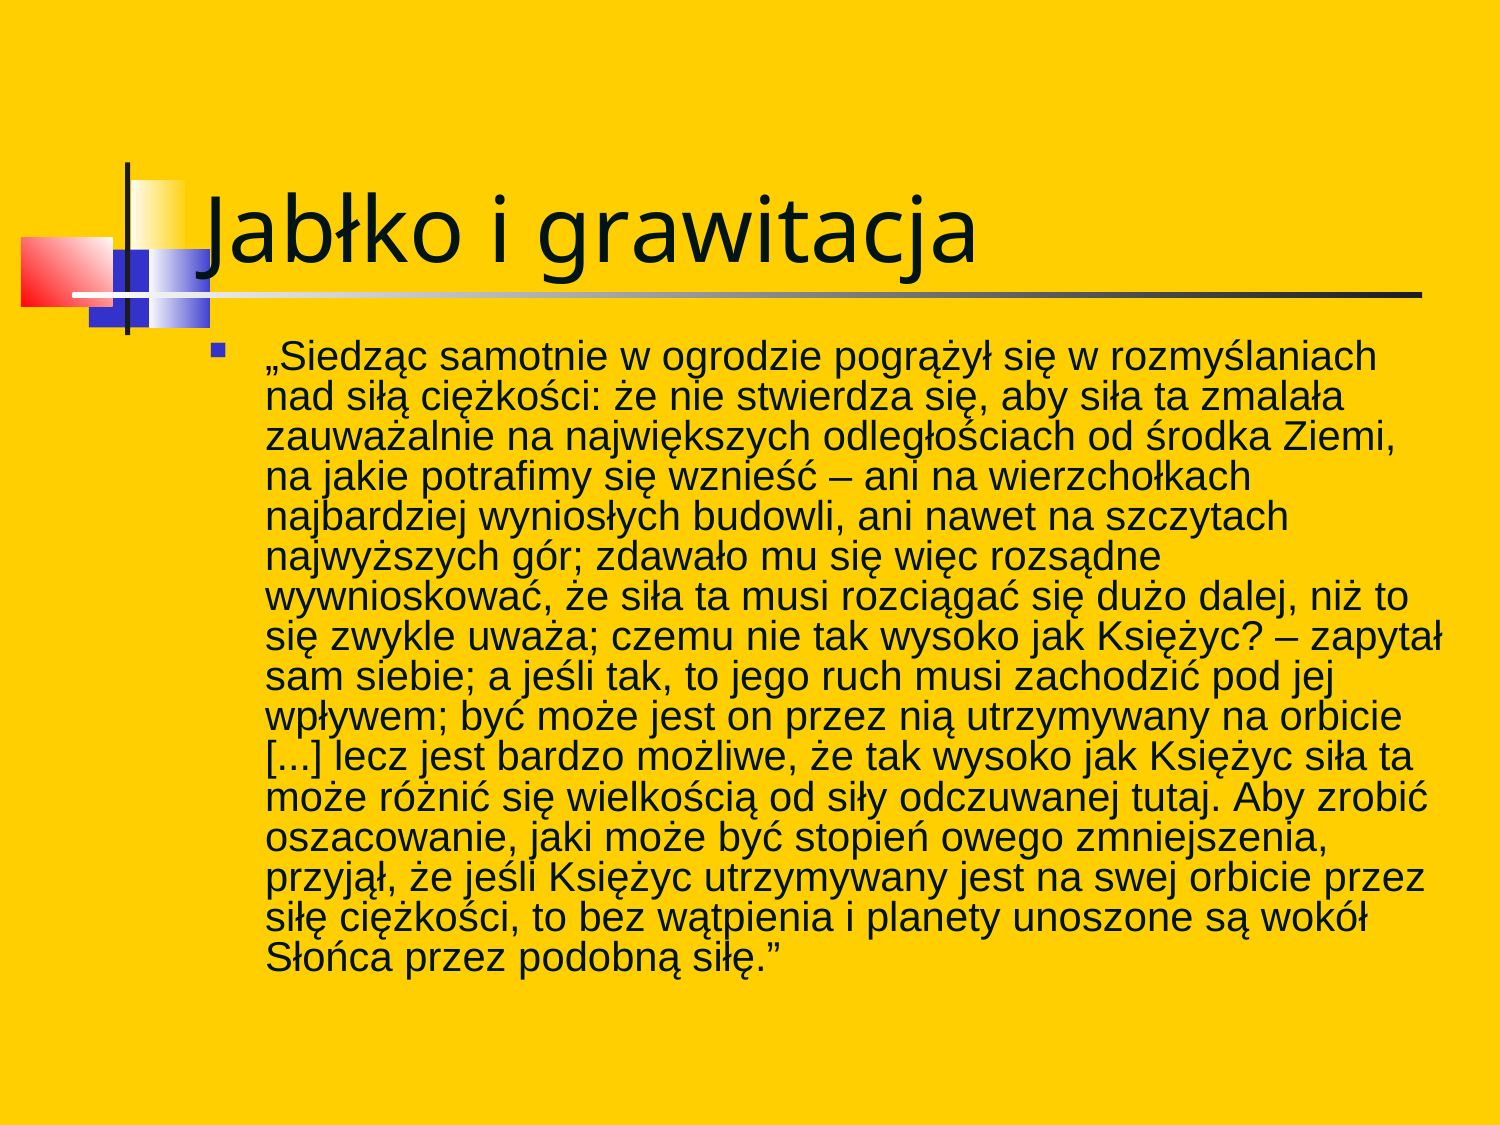

# Jabłko i grawitacja
„Siedząc samotnie w ogrodzie pogrążył się w rozmyślaniach nad siłą ciężkości: że nie stwierdza się, aby siła ta zmalała zauważalnie na największych odległościach od środka Ziemi, na jakie potrafimy się wznieść – ani na wierzchołkach najbardziej wyniosłych budowli, ani nawet na szczytach najwyższych gór; zdawało mu się więc rozsądne wywnioskować, że siła ta musi rozciągać się dużo dalej, niż to się zwykle uważa; czemu nie tak wysoko jak Księżyc? – zapytał sam siebie; a jeśli tak, to jego ruch musi zachodzić pod jej wpływem; być może jest on przez nią utrzymywany na orbicie [...] lecz jest bardzo możliwe, że tak wysoko jak Księżyc siła ta może różnić się wielkością od siły odczuwanej tutaj. Aby zrobić oszacowanie, jaki może być stopień owego zmniejszenia, przyjął, że jeśli Księżyc utrzymywany jest na swej orbicie przez siłę ciężkości, to bez wątpienia i planety unoszone są wokół Słońca przez podobną siłę.”